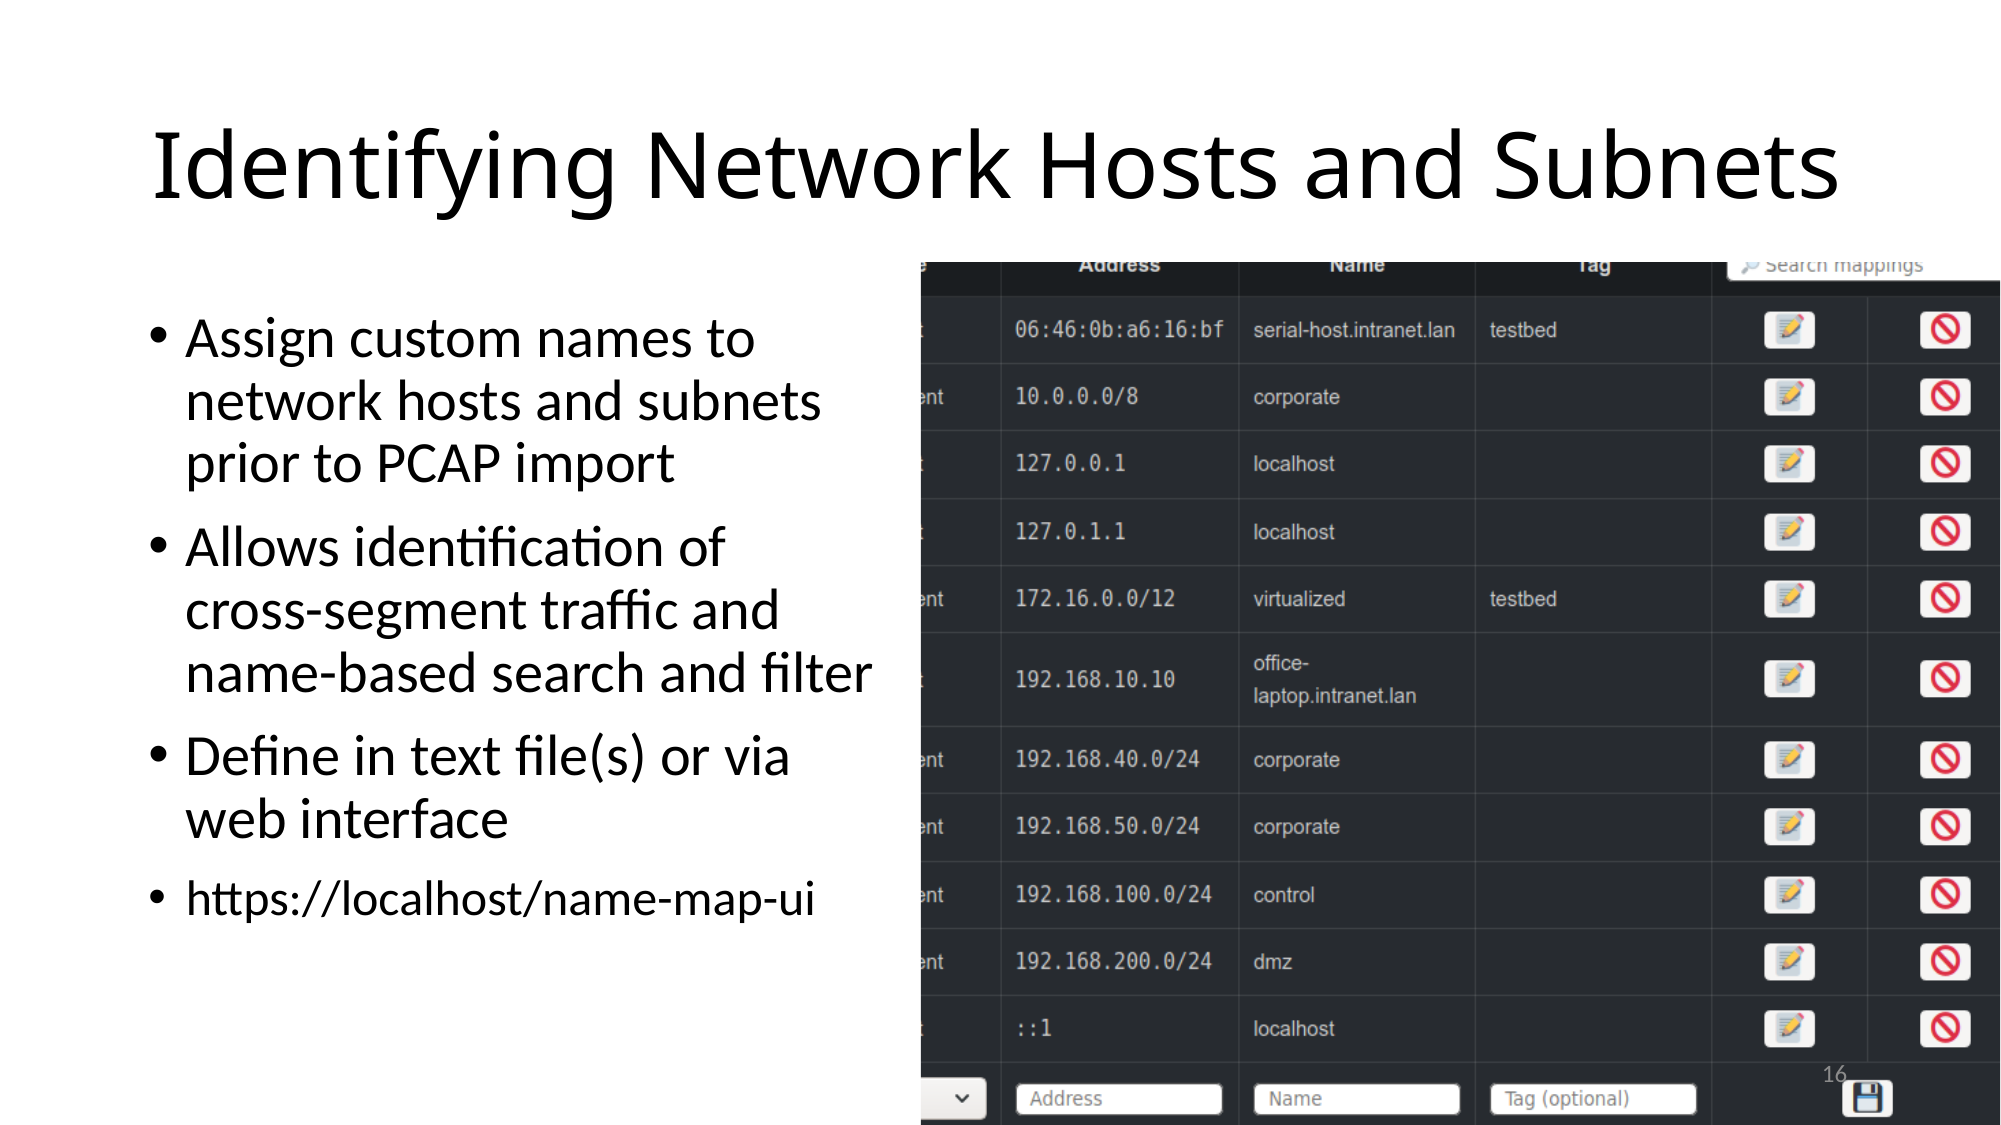

# Identifying Network Hosts and Subnets
Assign custom names to network hosts and subnets prior to PCAP import
Allows identification of
cross-segment traffic and name-based search and filter
Define in text file(s) or via
web interface
https://localhost/name-map-ui